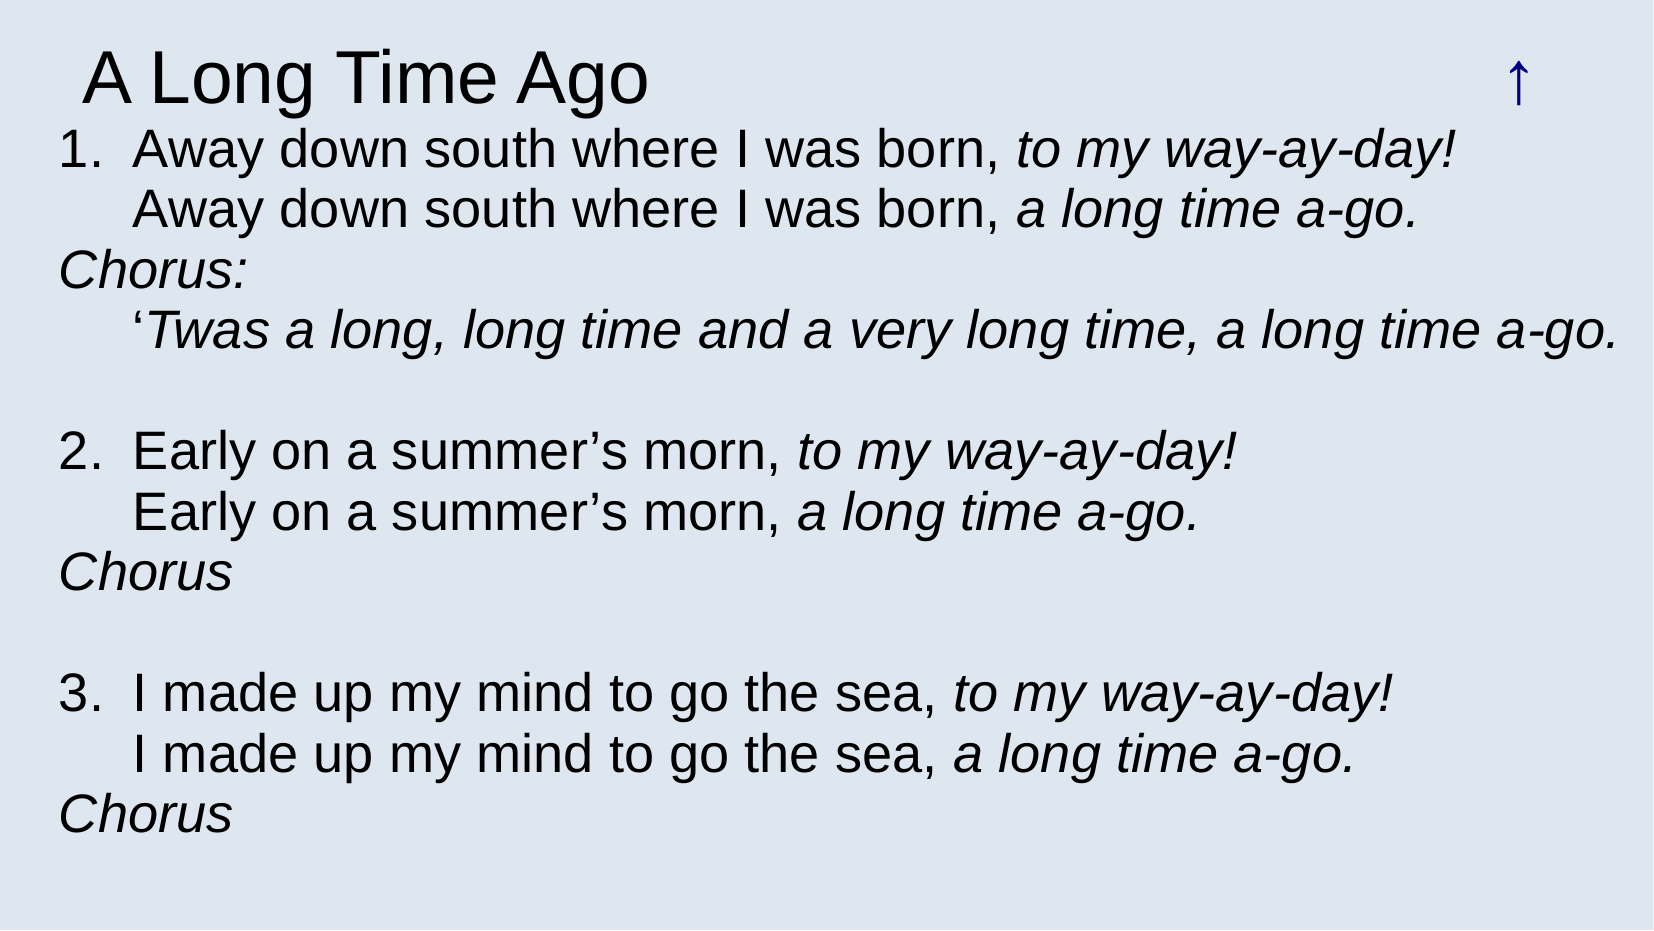

# A Long Time Ago	↑
1.	Away down south where I was born, to my way-ay-day!
		Away down south where I was born, a long time a-go.
Chorus:
		‘Twas a long, long time and a very long time, a long time a-go.
2. 	Early on a summer’s morn, to my way-ay-day!
		Early on a summer’s morn, a long time a-go.
Chorus
3. 	I made up my mind to go the sea, to my way-ay-day!
		I made up my mind to go the sea, a long time a-go.
Chorus